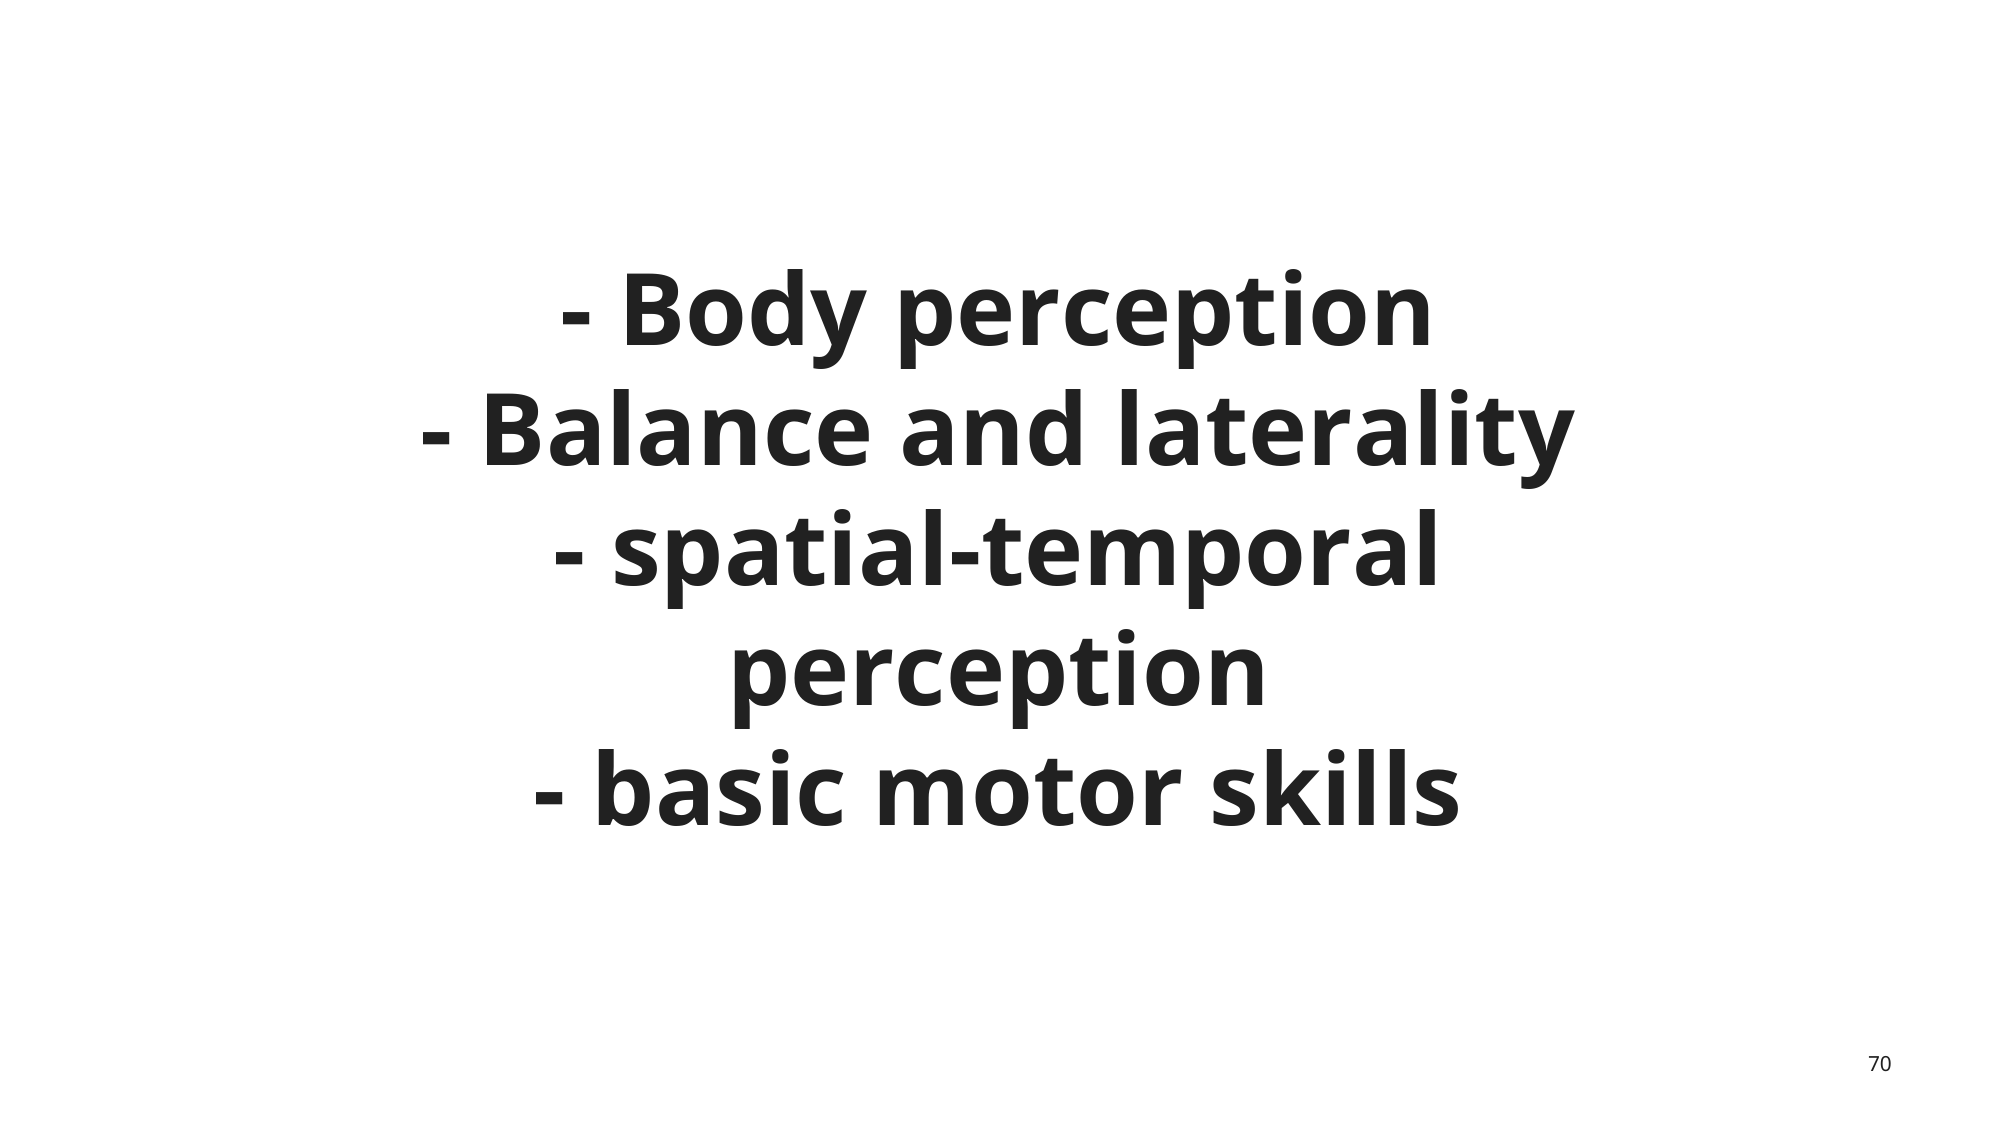

# - Body perception - Balance and laterality - spatial-temporal perception - basic motor skills